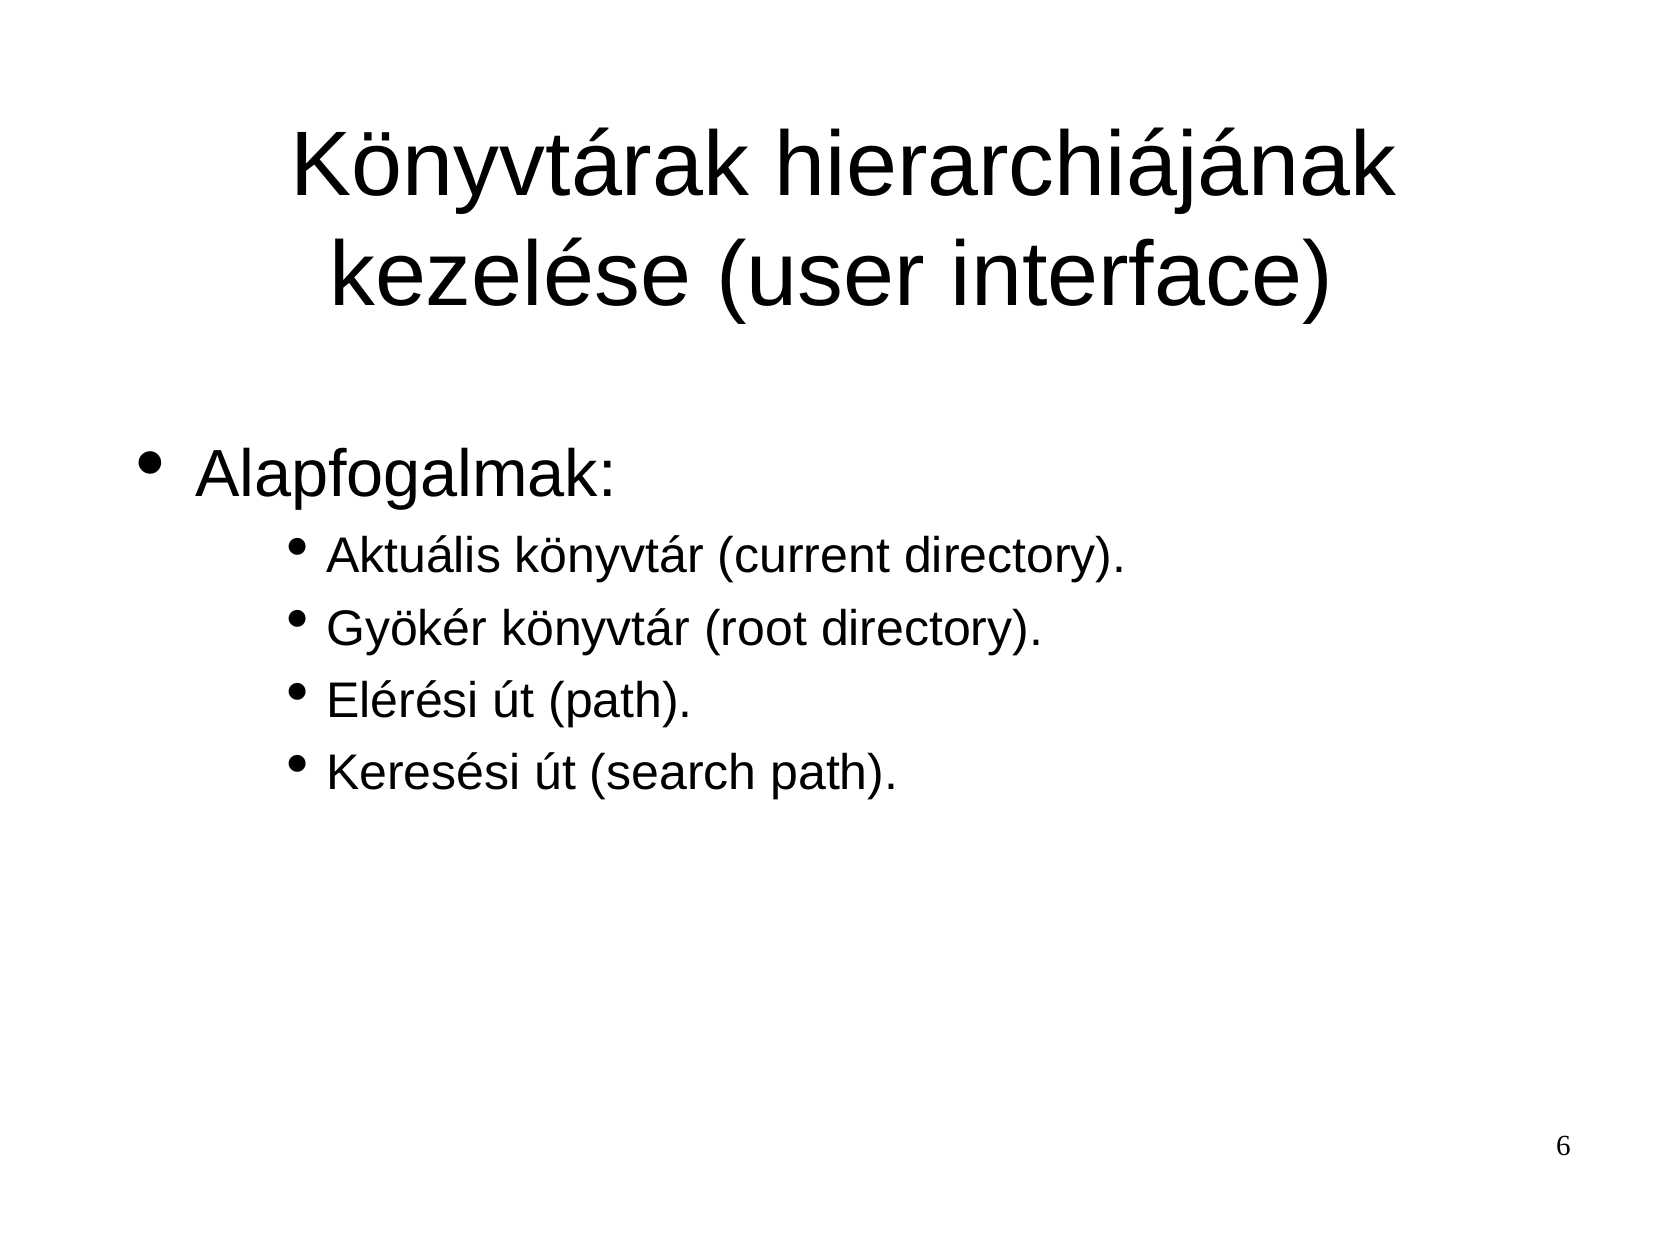

# Könyvtárak hierarchiájának kezelése (user interface)
Alapfogalmak:
Aktuális könyvtár (current directory).
Gyökér könyvtár (root directory).
Elérési út (path).
Keresési út (search path).
6